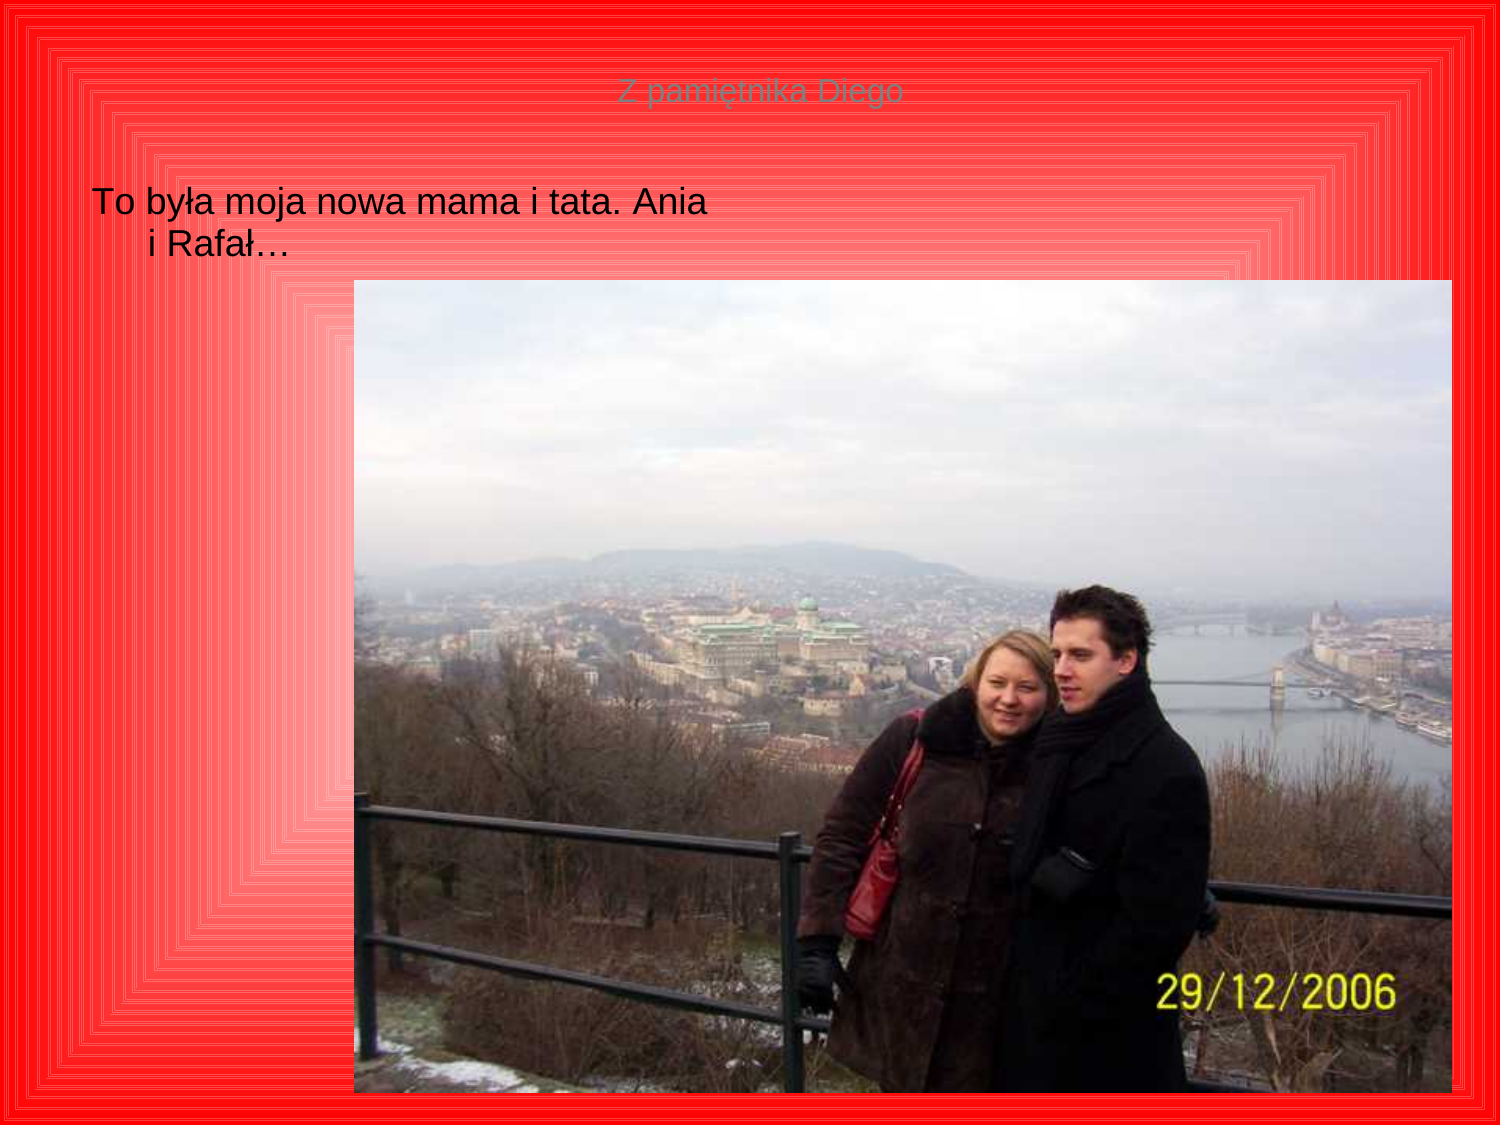

# Z pamiętnika Diego
To była moja nowa mama i tata. Ania i Rafał…